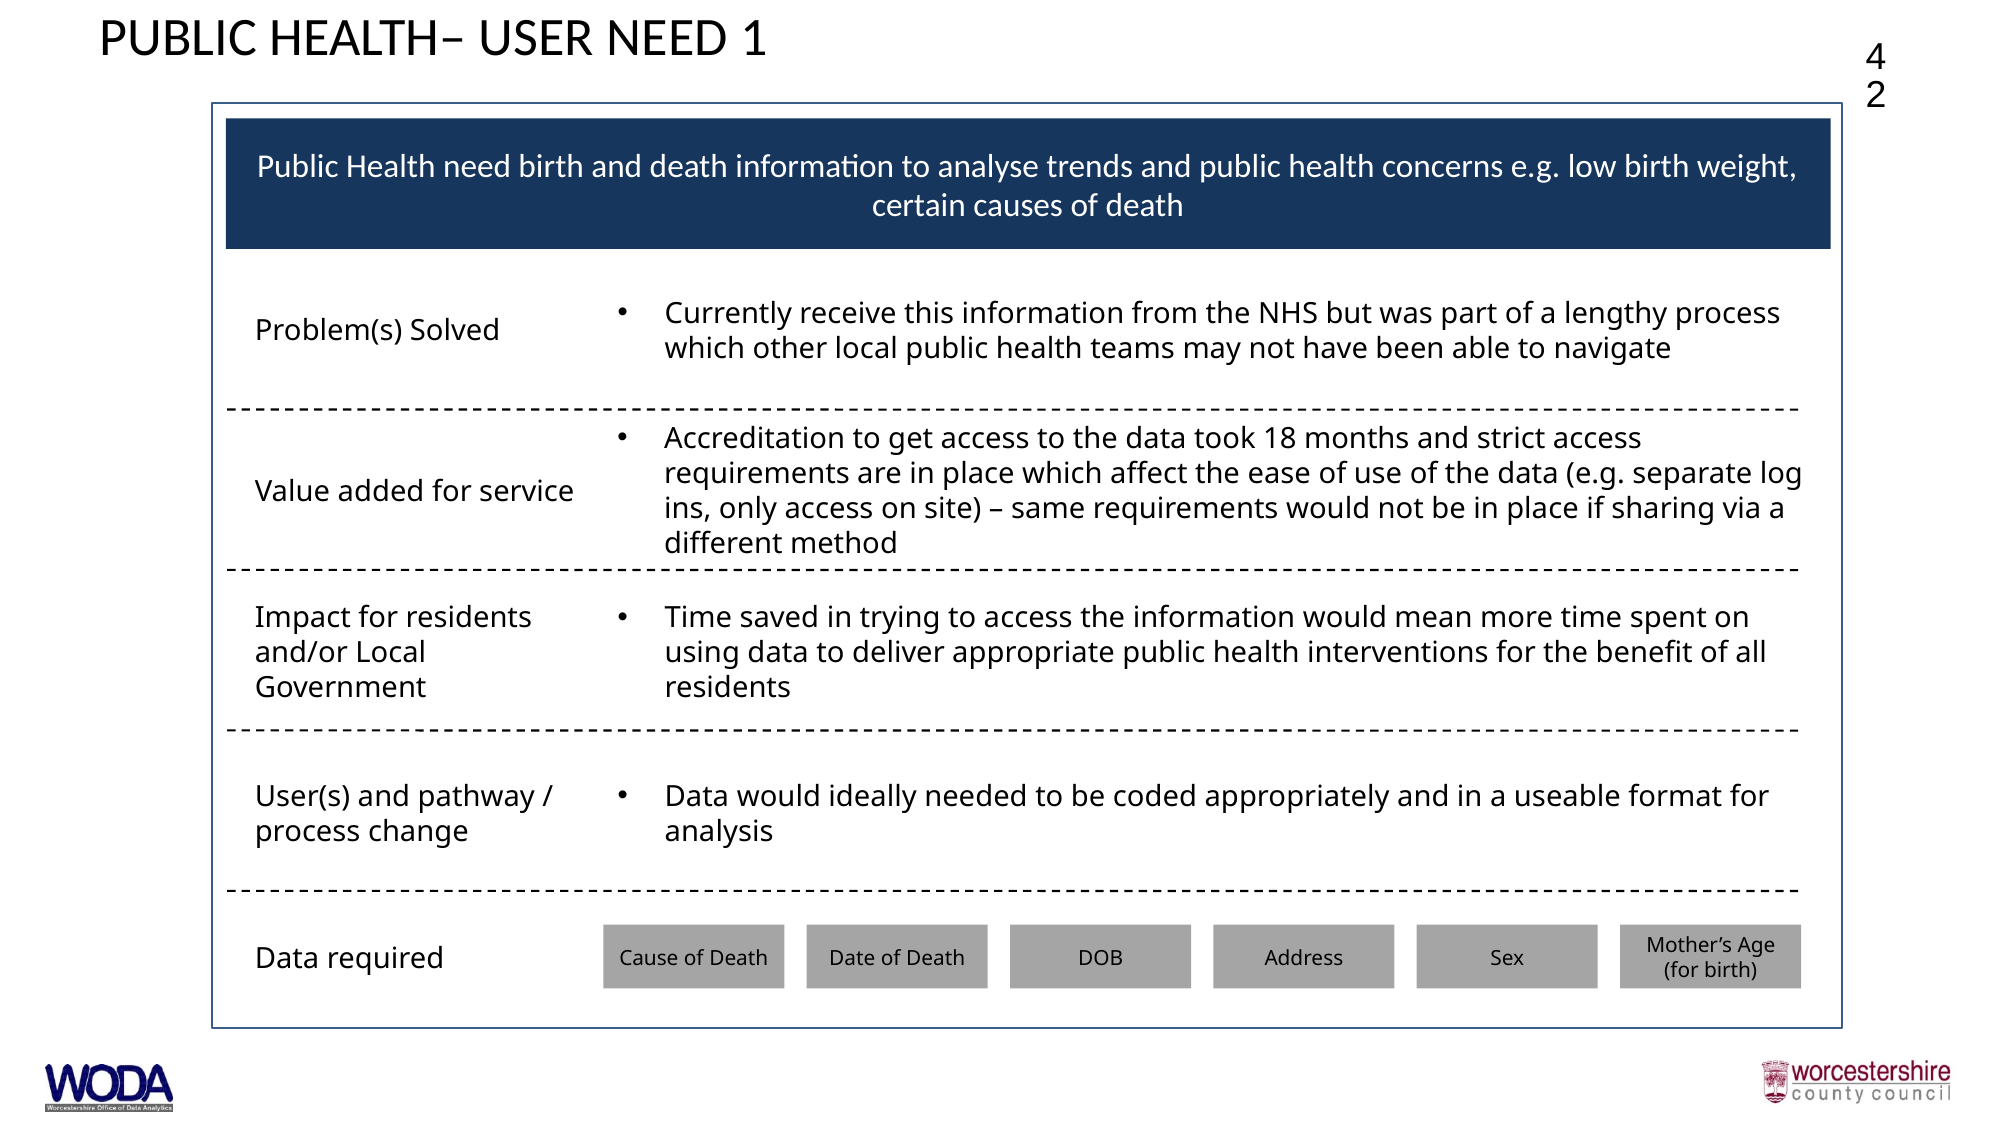

# PUBLIC HEALTH– USER NEED 1
Public Health need birth and death information to analyse trends and public health concerns e.g. low birth weight, certain causes of death
Problem(s) Solved
Currently receive this information from the NHS but was part of a lengthy process which other local public health teams may not have been able to navigate
Accreditation to get access to the data took 18 months and strict access requirements are in place which affect the ease of use of the data (e.g. separate log ins, only access on site) – same requirements would not be in place if sharing via a different method
Value added for service
Impact for residents and/or Local Government
Time saved in trying to access the information would mean more time spent on using data to deliver appropriate public health interventions for the benefit of all residents
User(s) and pathway / process change
Data would ideally needed to be coded appropriately and in a useable format for analysis
Data required
Cause of Death
Date of Death
DOB
Address
Sex
Mother’s Age (for birth)